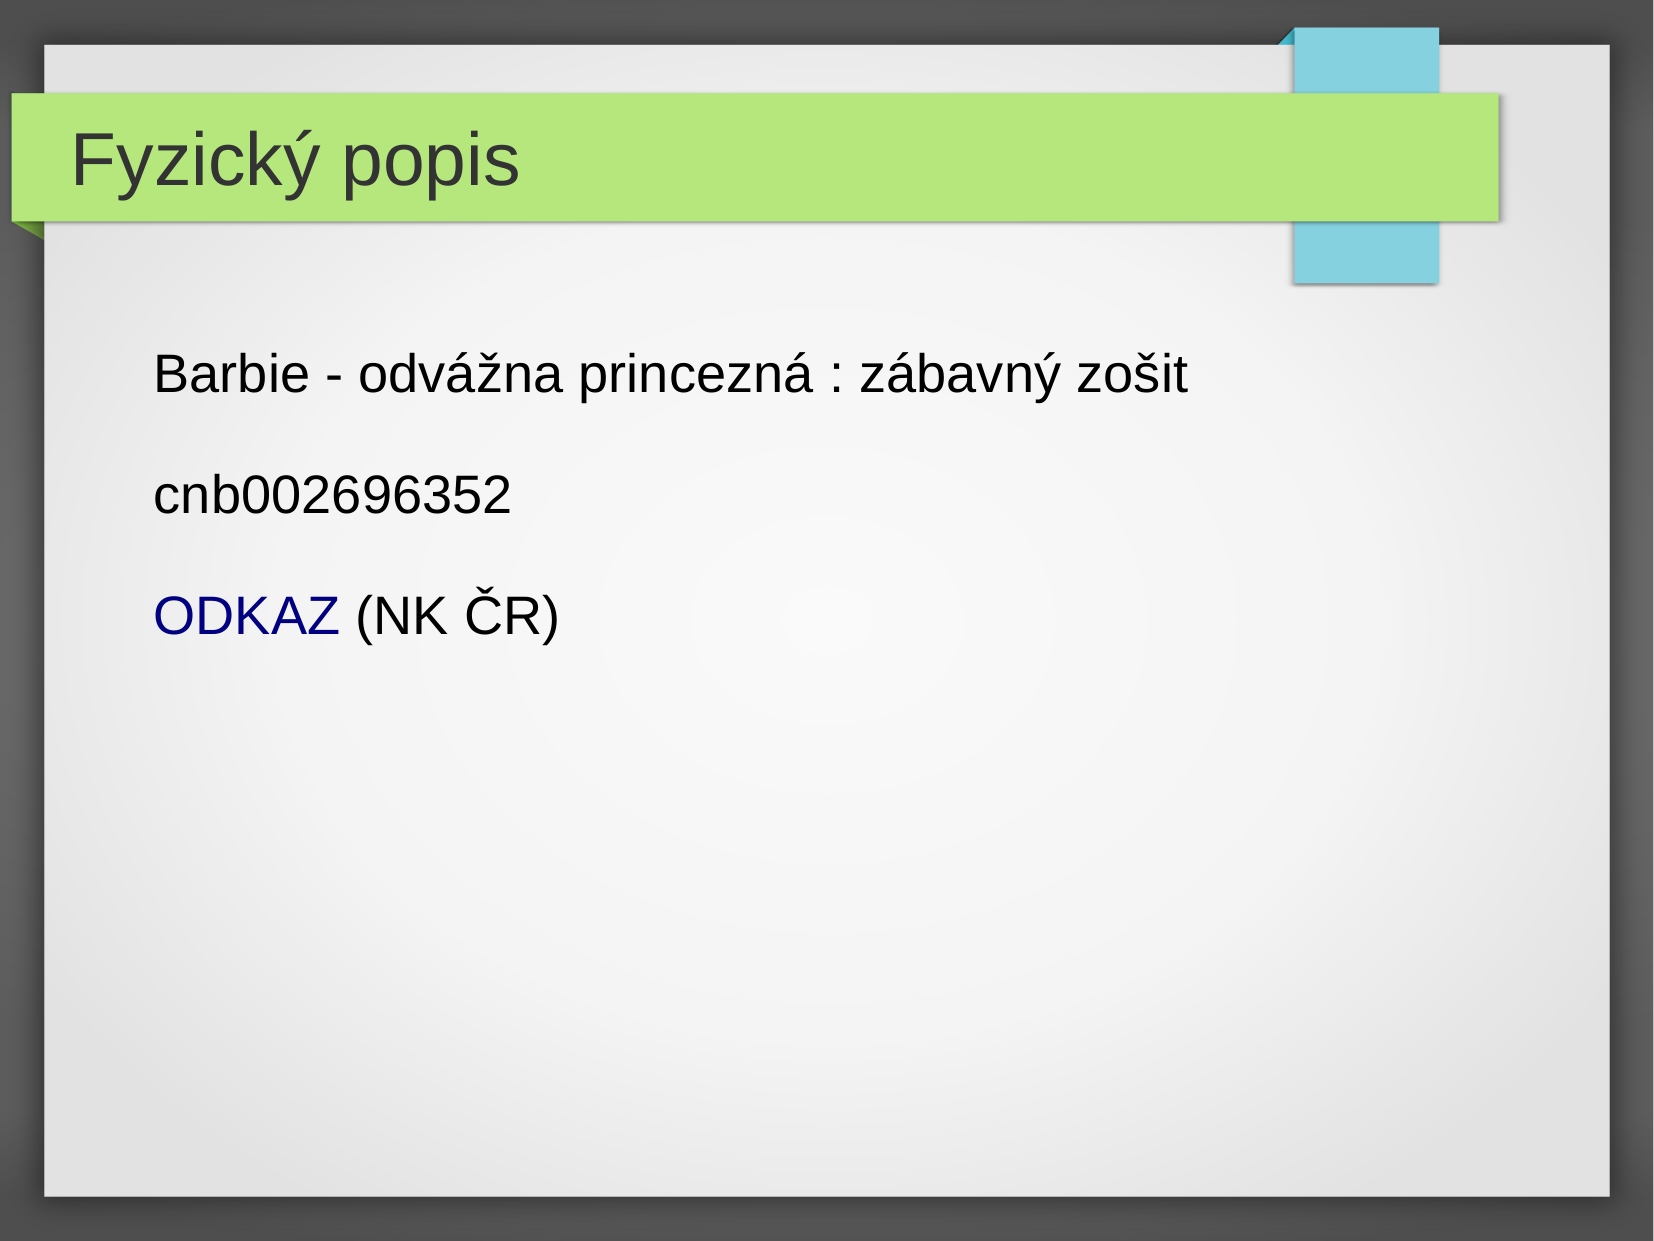

# Fyzický popis
Barbie - odvážna princezná : zábavný zošit
cnb002696352
ODKAZ (NK ČR)